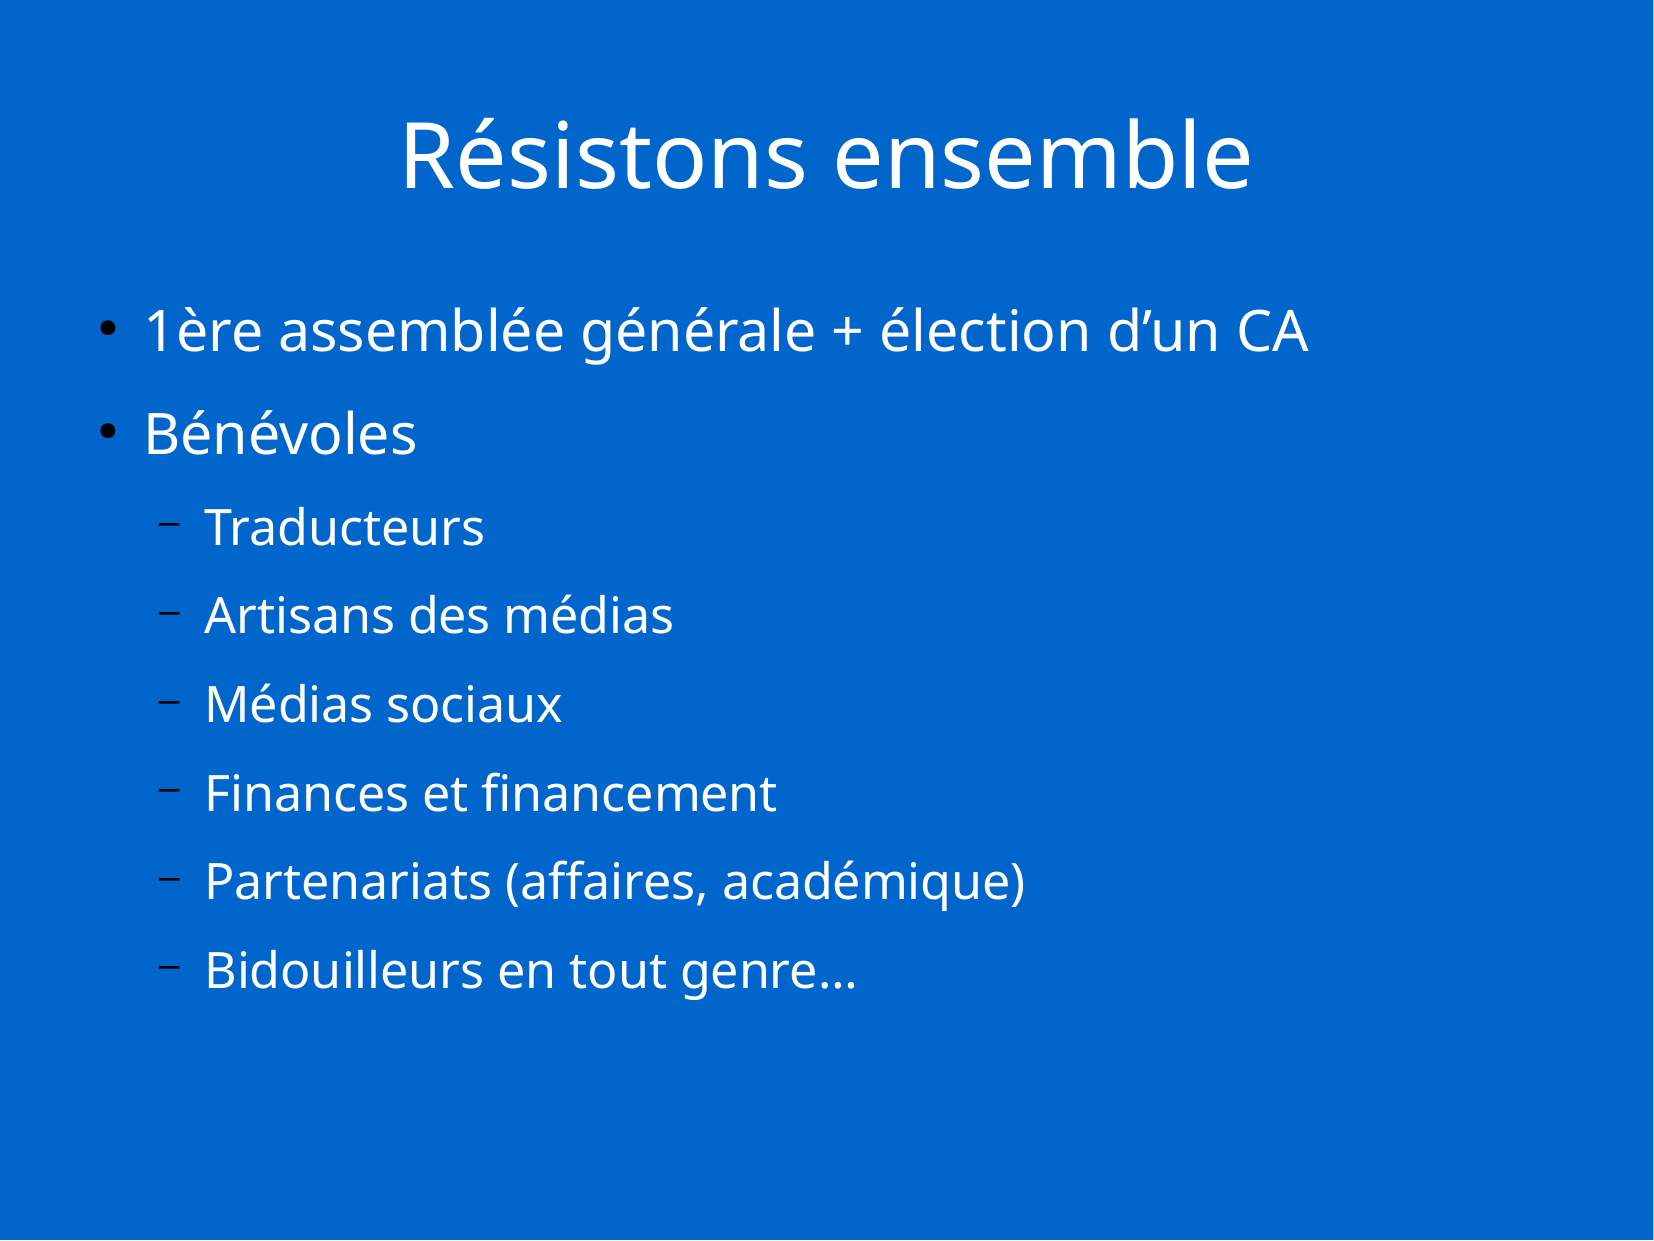

# Résistons ensemble
1ère assemblée générale + élection d’un CA
Bénévoles
Traducteurs
Artisans des médias
Médias sociaux
Finances et financement
Partenariats (affaires, académique)
Bidouilleurs en tout genre…